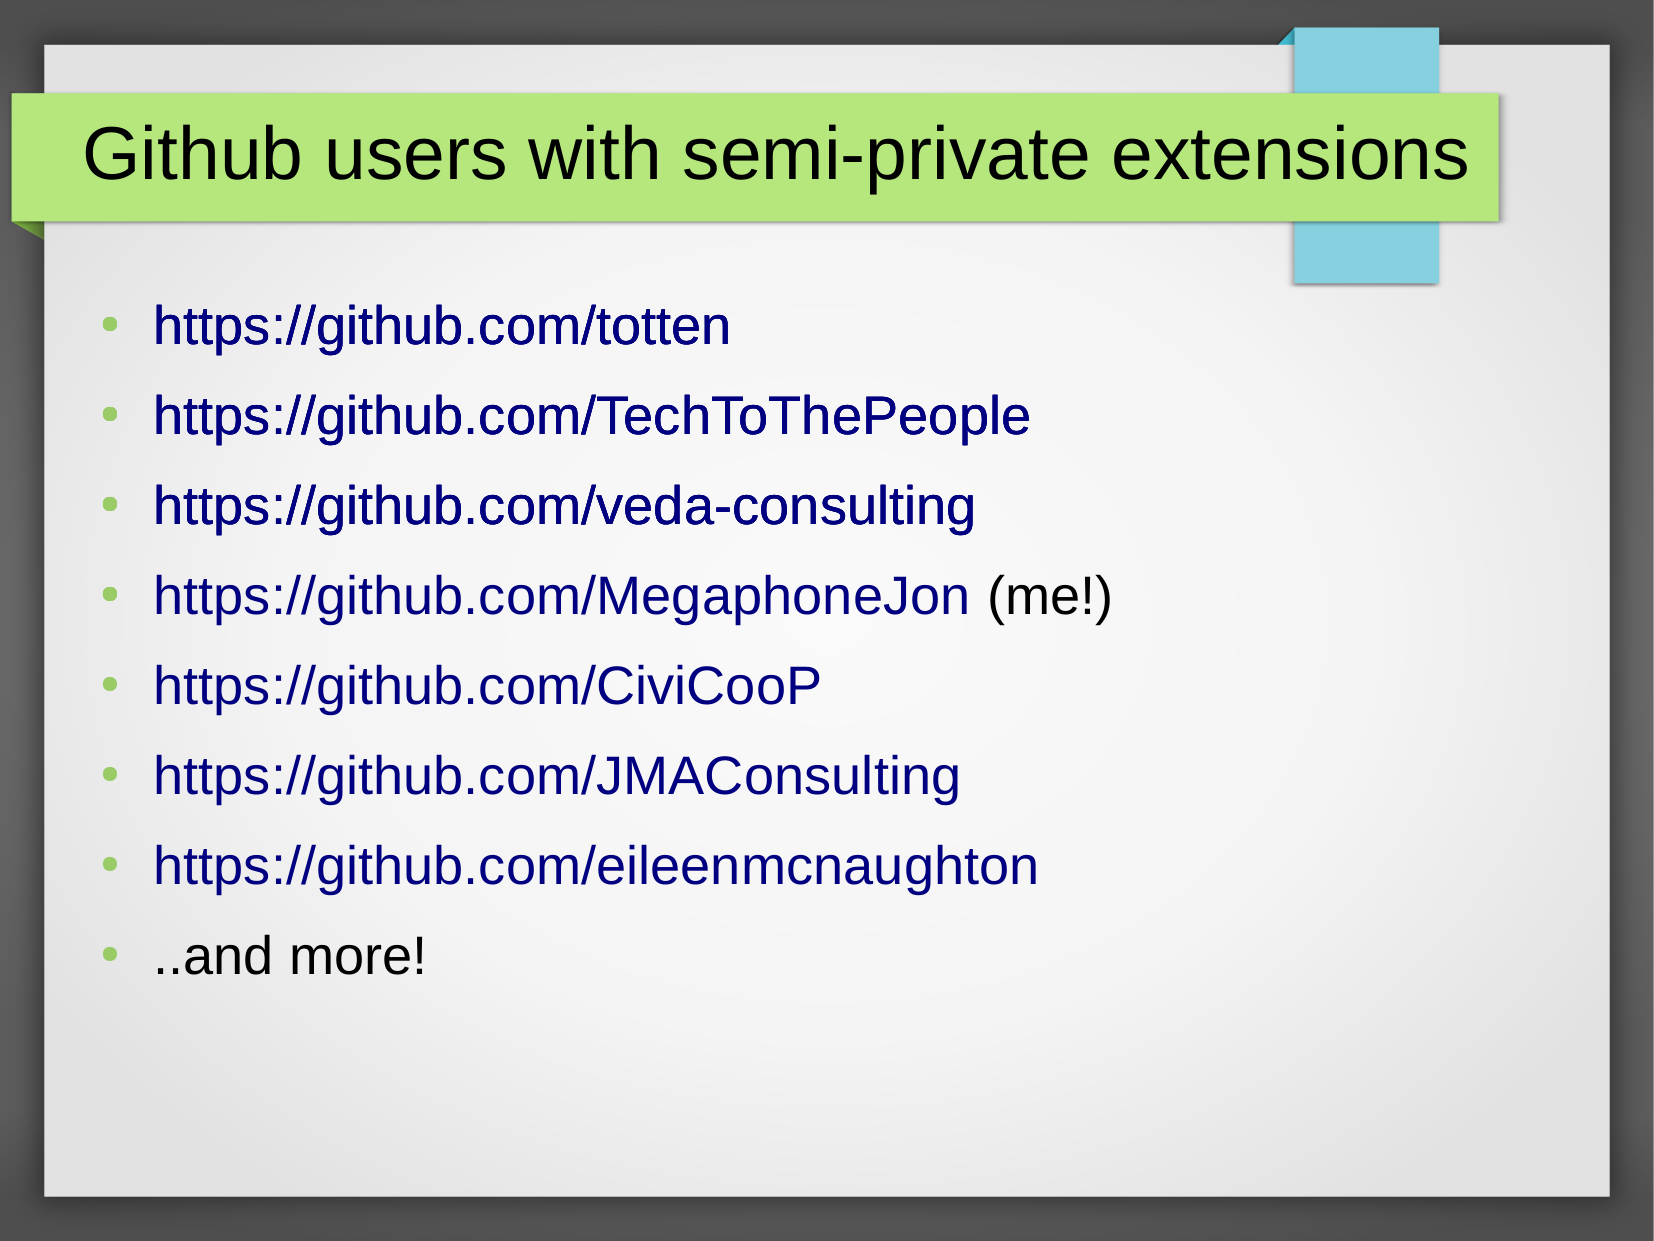

# Github users with semi-private extensions
https://github.com/totten
https://github.com/TechToThePeople
https://github.com/veda-consulting
https://github.com/MegaphoneJon (me!)
https://github.com/CiviCooP
https://github.com/JMAConsulting
https://github.com/eileenmcnaughton
..and more!
https://github.com/totten
https://github.com/TechToThePeople
https://github.com/veda-consulting
https://github.com/totten
https://github.com/TechToThePeople
https://github.com/veda-consulting